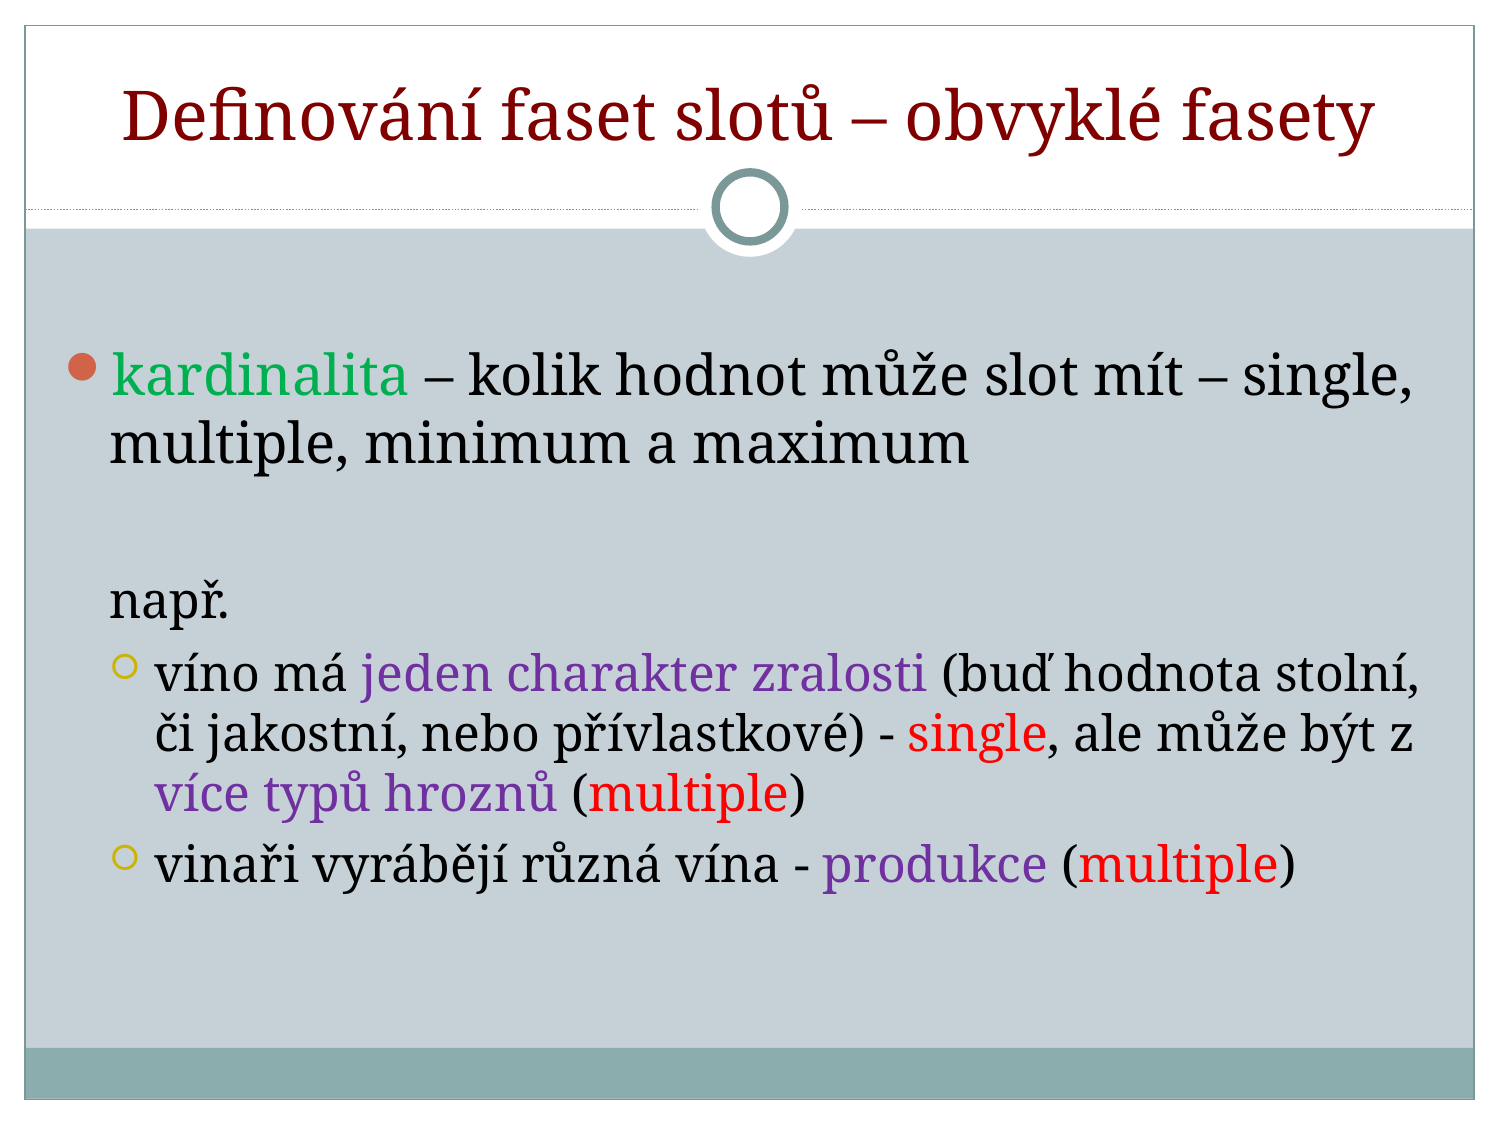

# Definování faset slotů – obvyklé fasety
kardinalita – kolik hodnot může slot mít – single, multiple, minimum a maximum
např.
víno má jeden charakter zralosti (buď hodnota stolní, či jakostní, nebo přívlastkové) - single, ale může být z více typů hroznů (multiple)
vinaři vyrábějí různá vína - produkce (multiple)